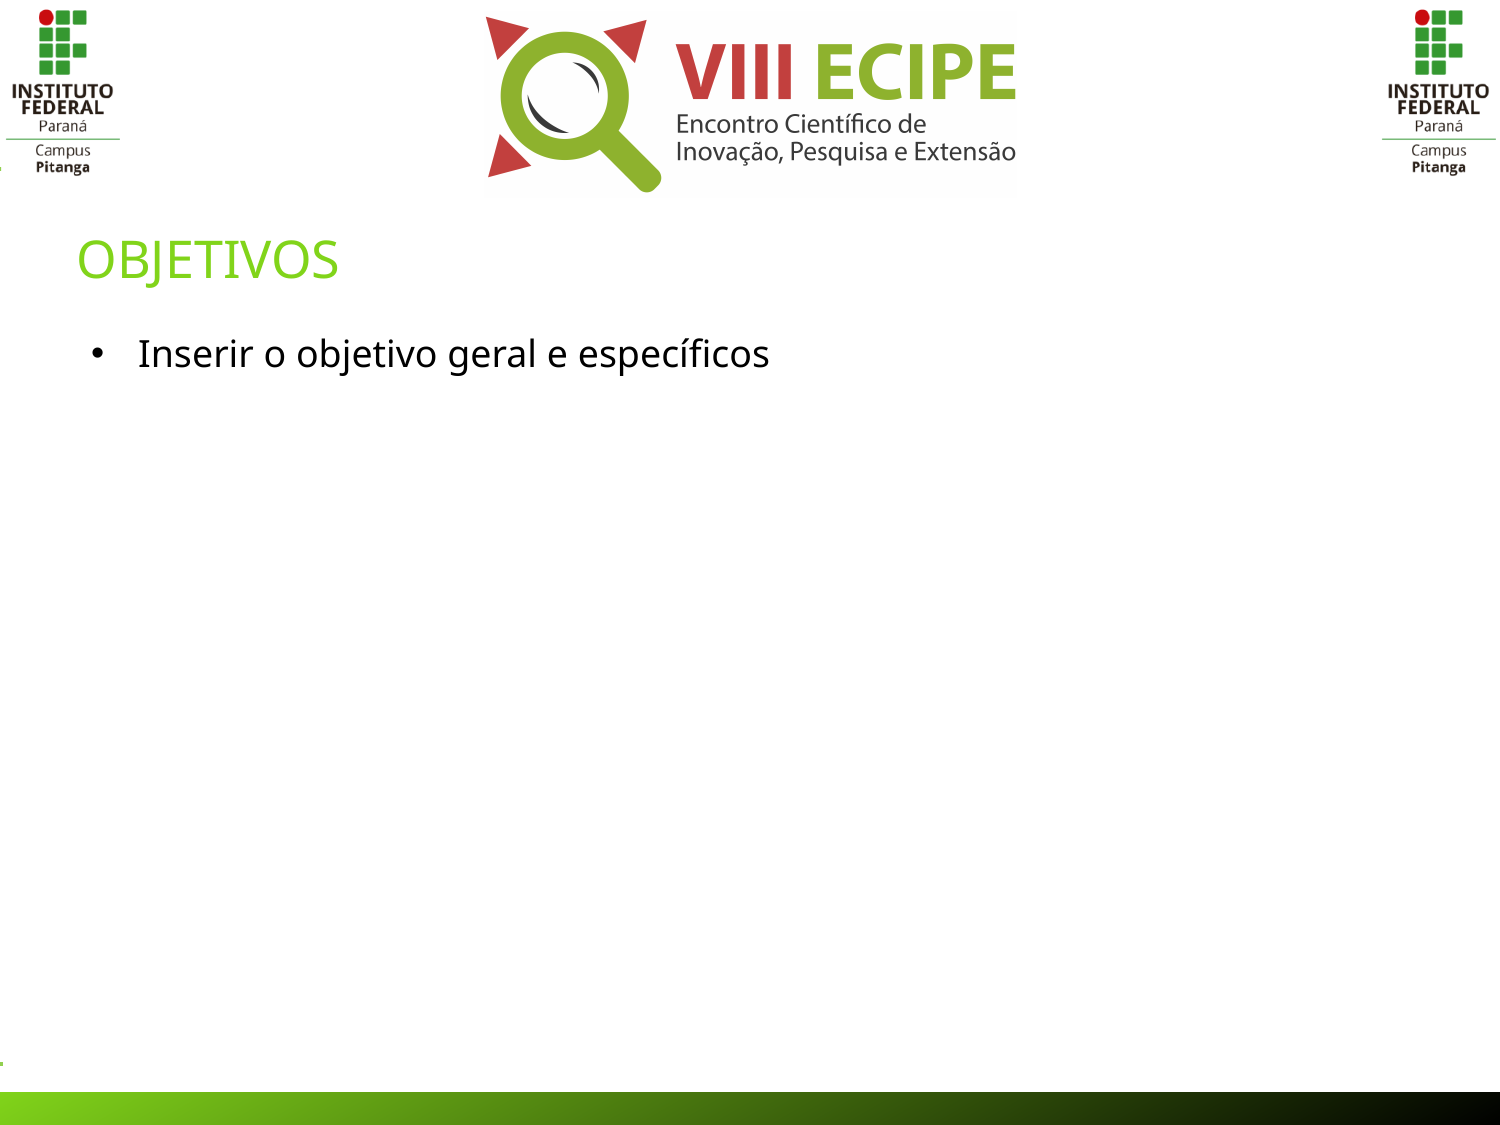

# OBJETIVOS
Inserir o objetivo geral e específicos